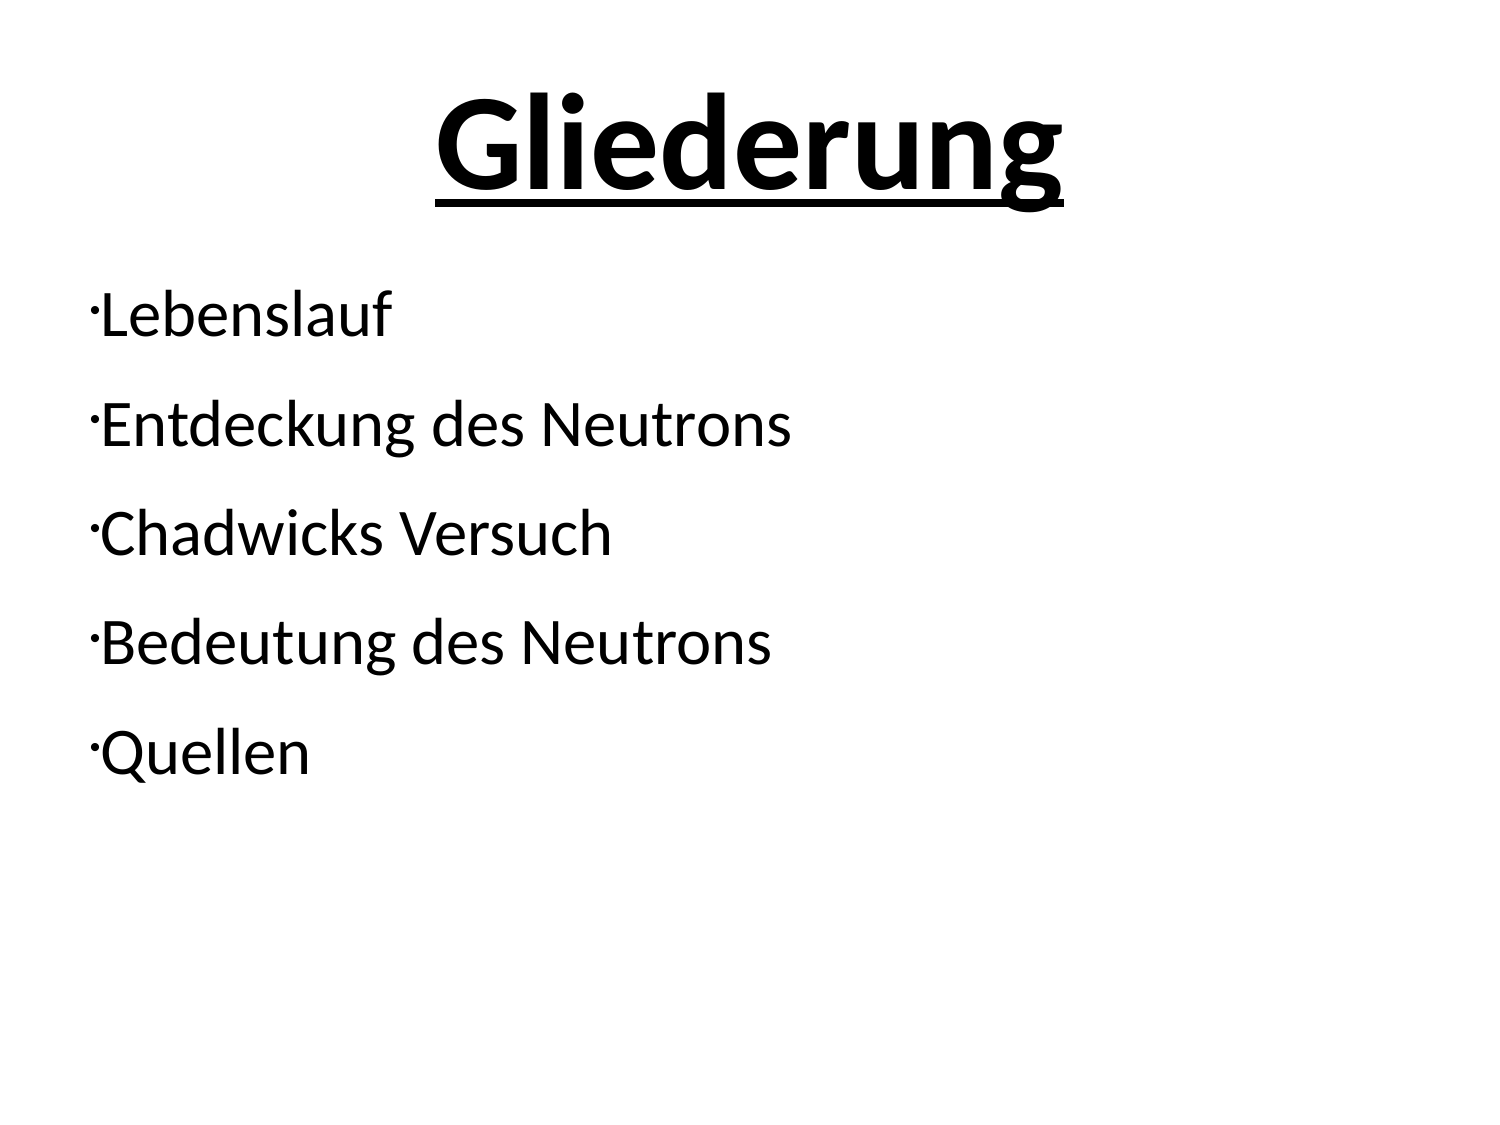

# Gliederung
Lebenslauf
Entdeckung des Neutrons
Chadwicks Versuch
Bedeutung des Neutrons
Quellen